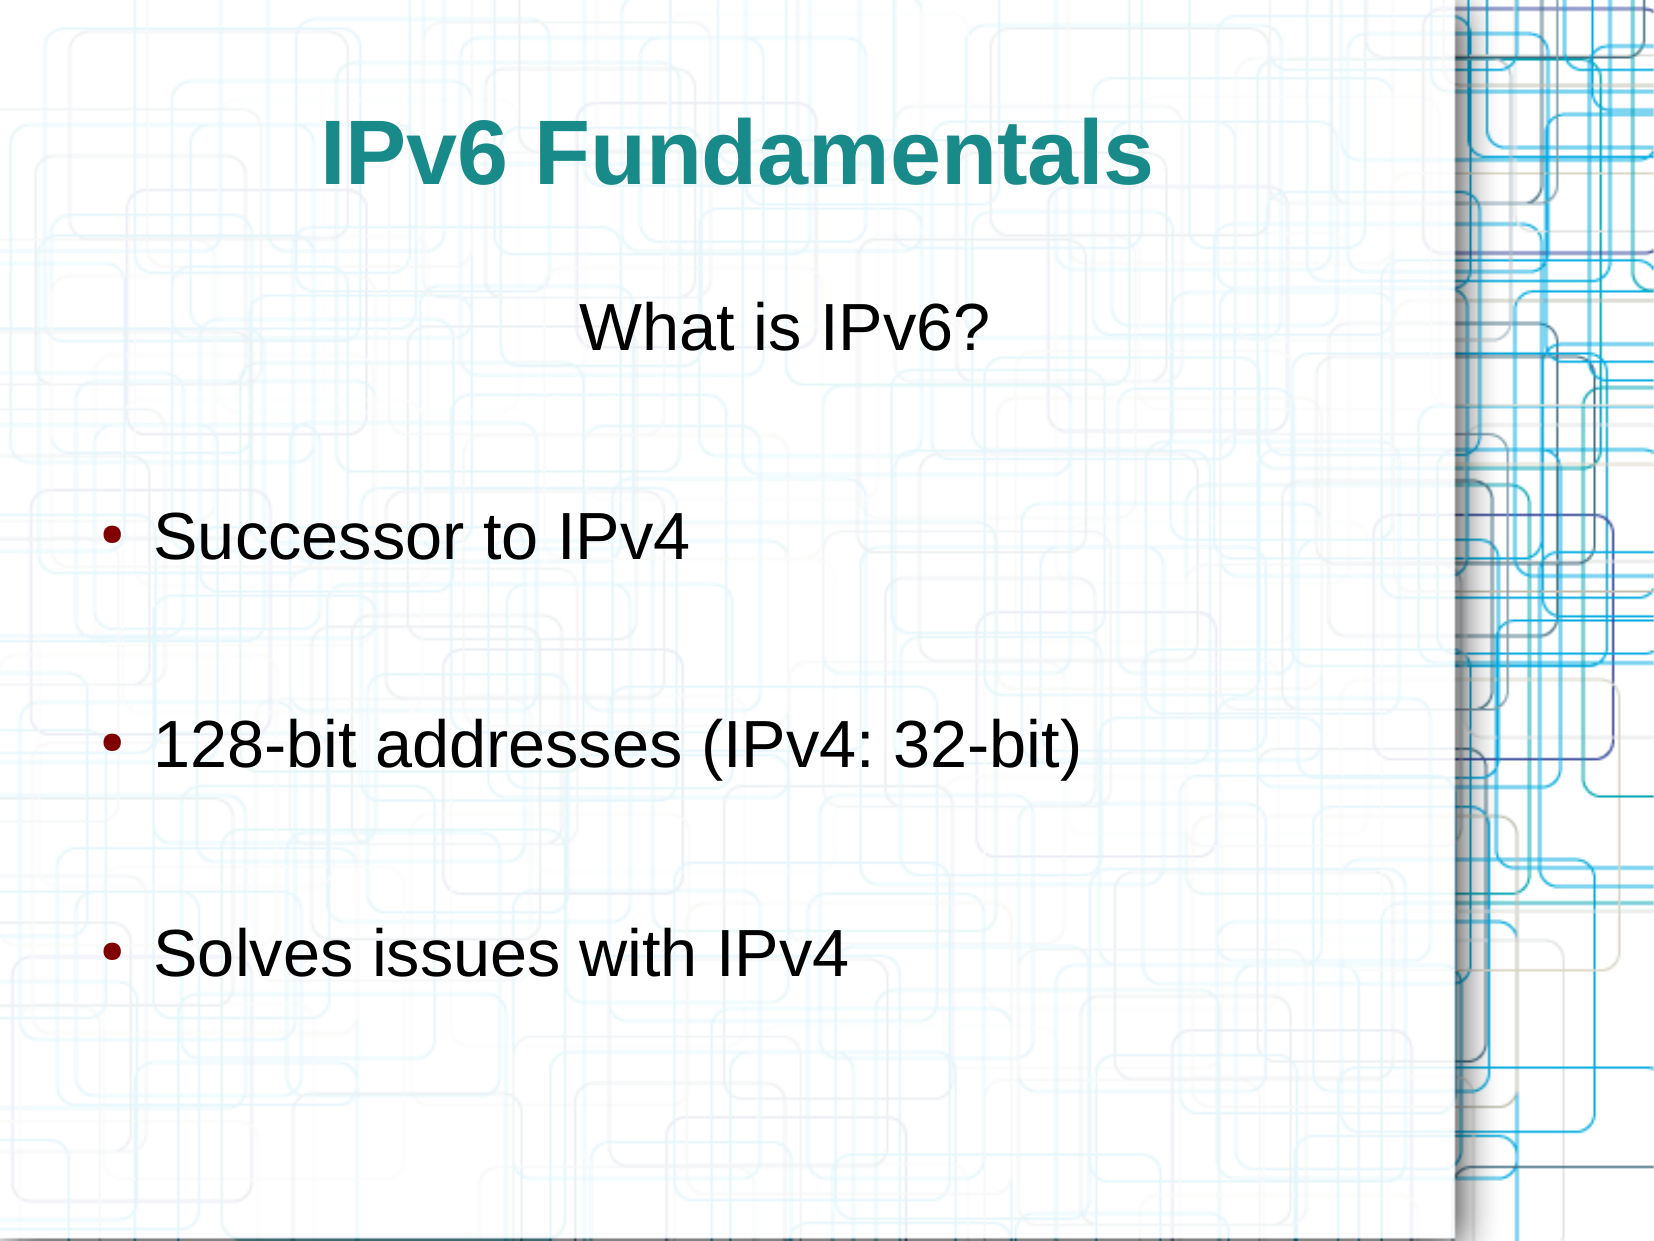

# IPv6 Fundamentals
What is IPv6?
Successor to IPv4
128-bit addresses (IPv4: 32-bit)
Solves issues with IPv4